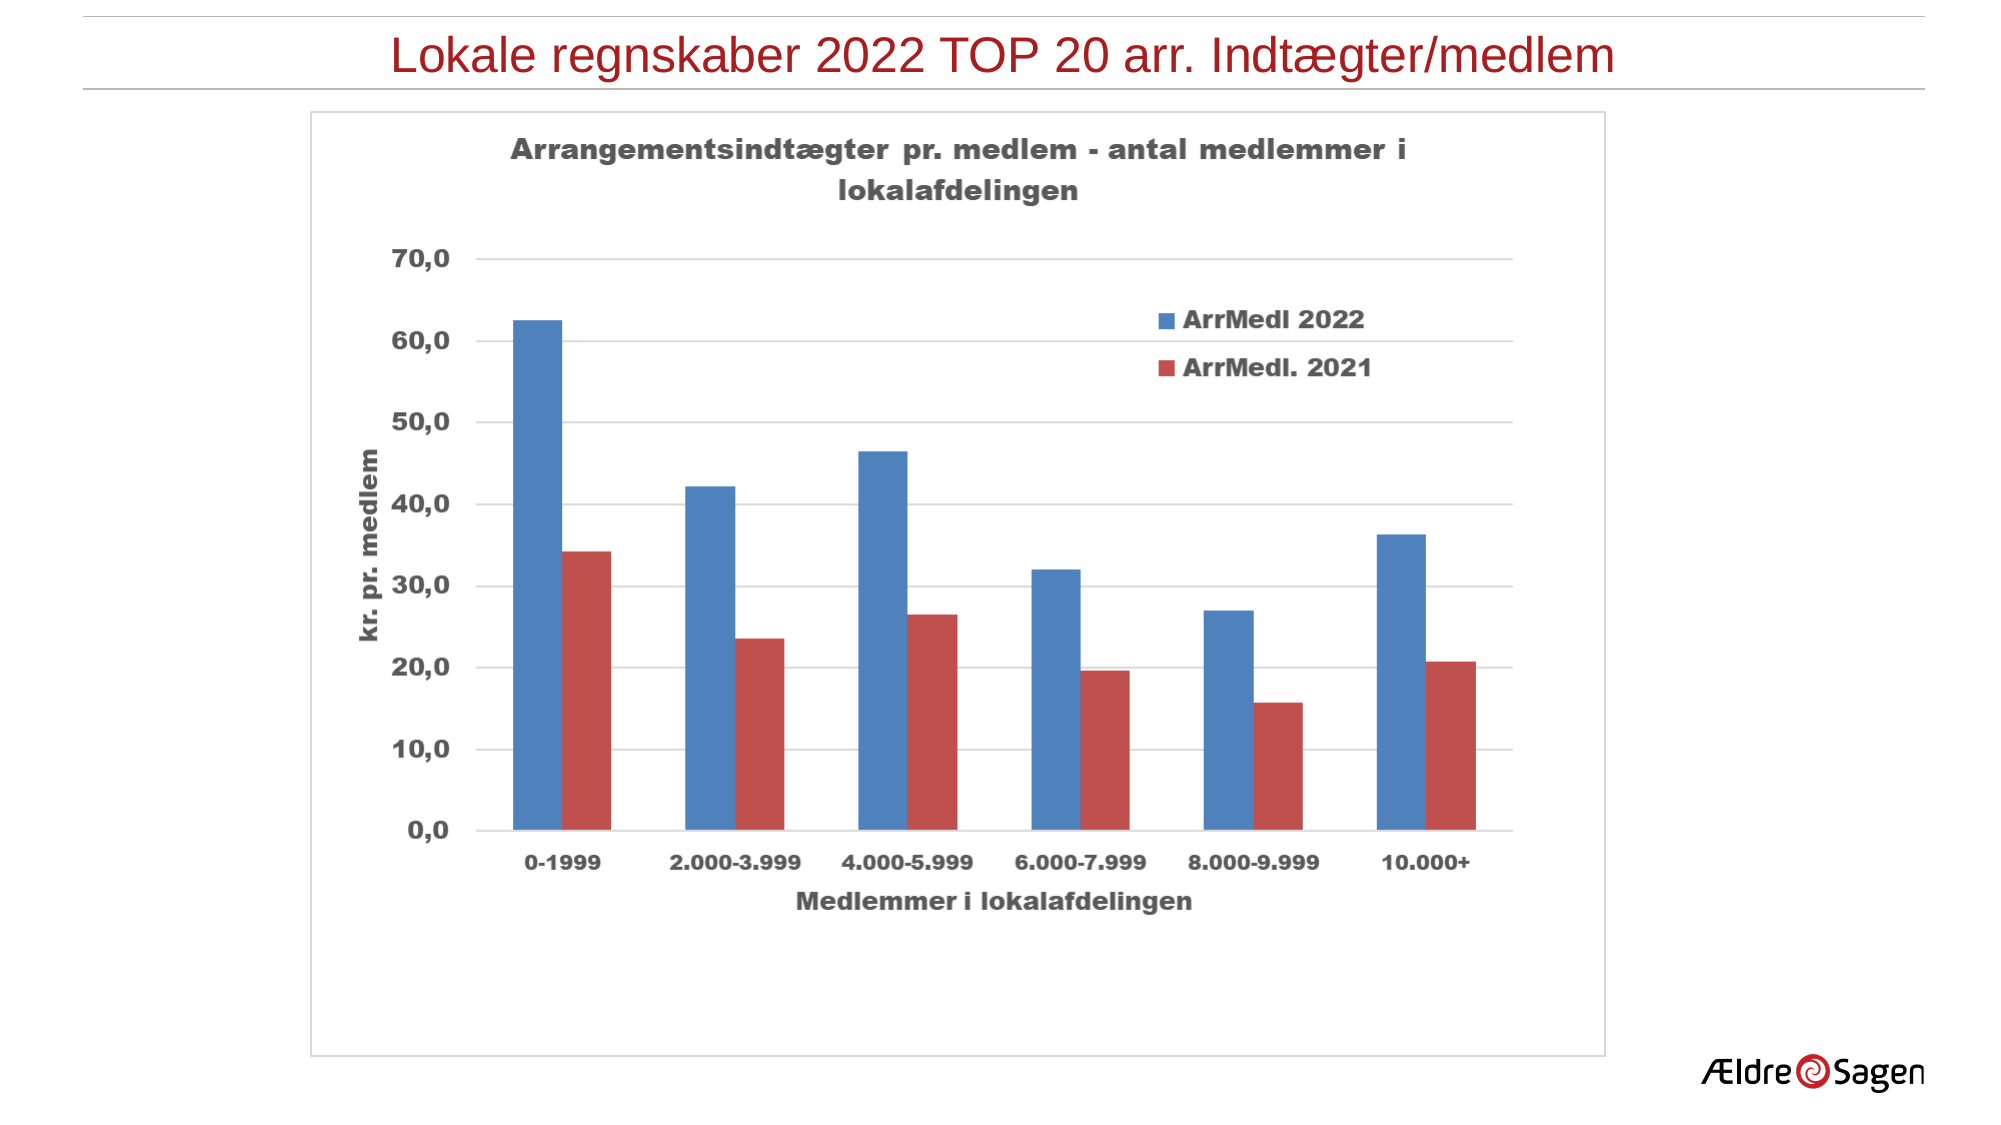

Lokale regnskaber 2022 TOP 20 arr. Indtægter/medlem